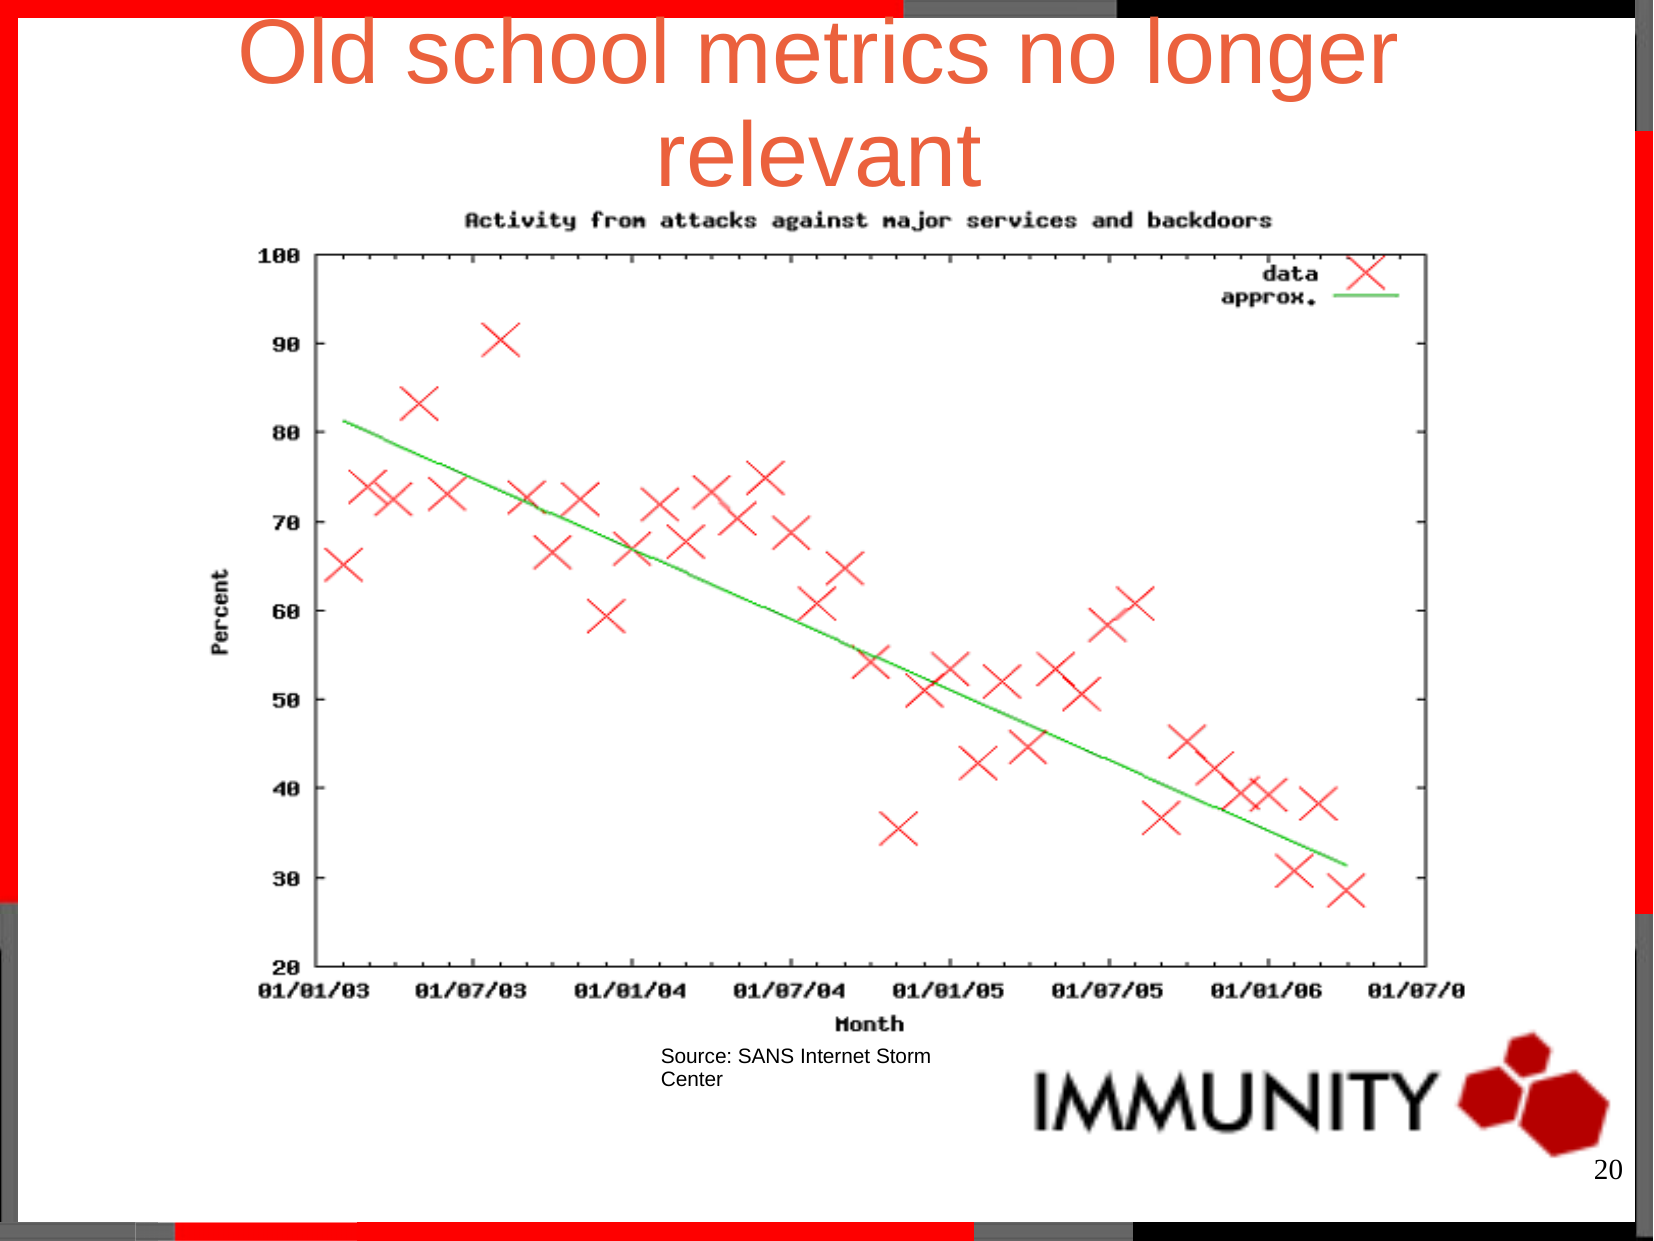

# Old school metrics no longer relevant
Source: SANS Internet Storm Center